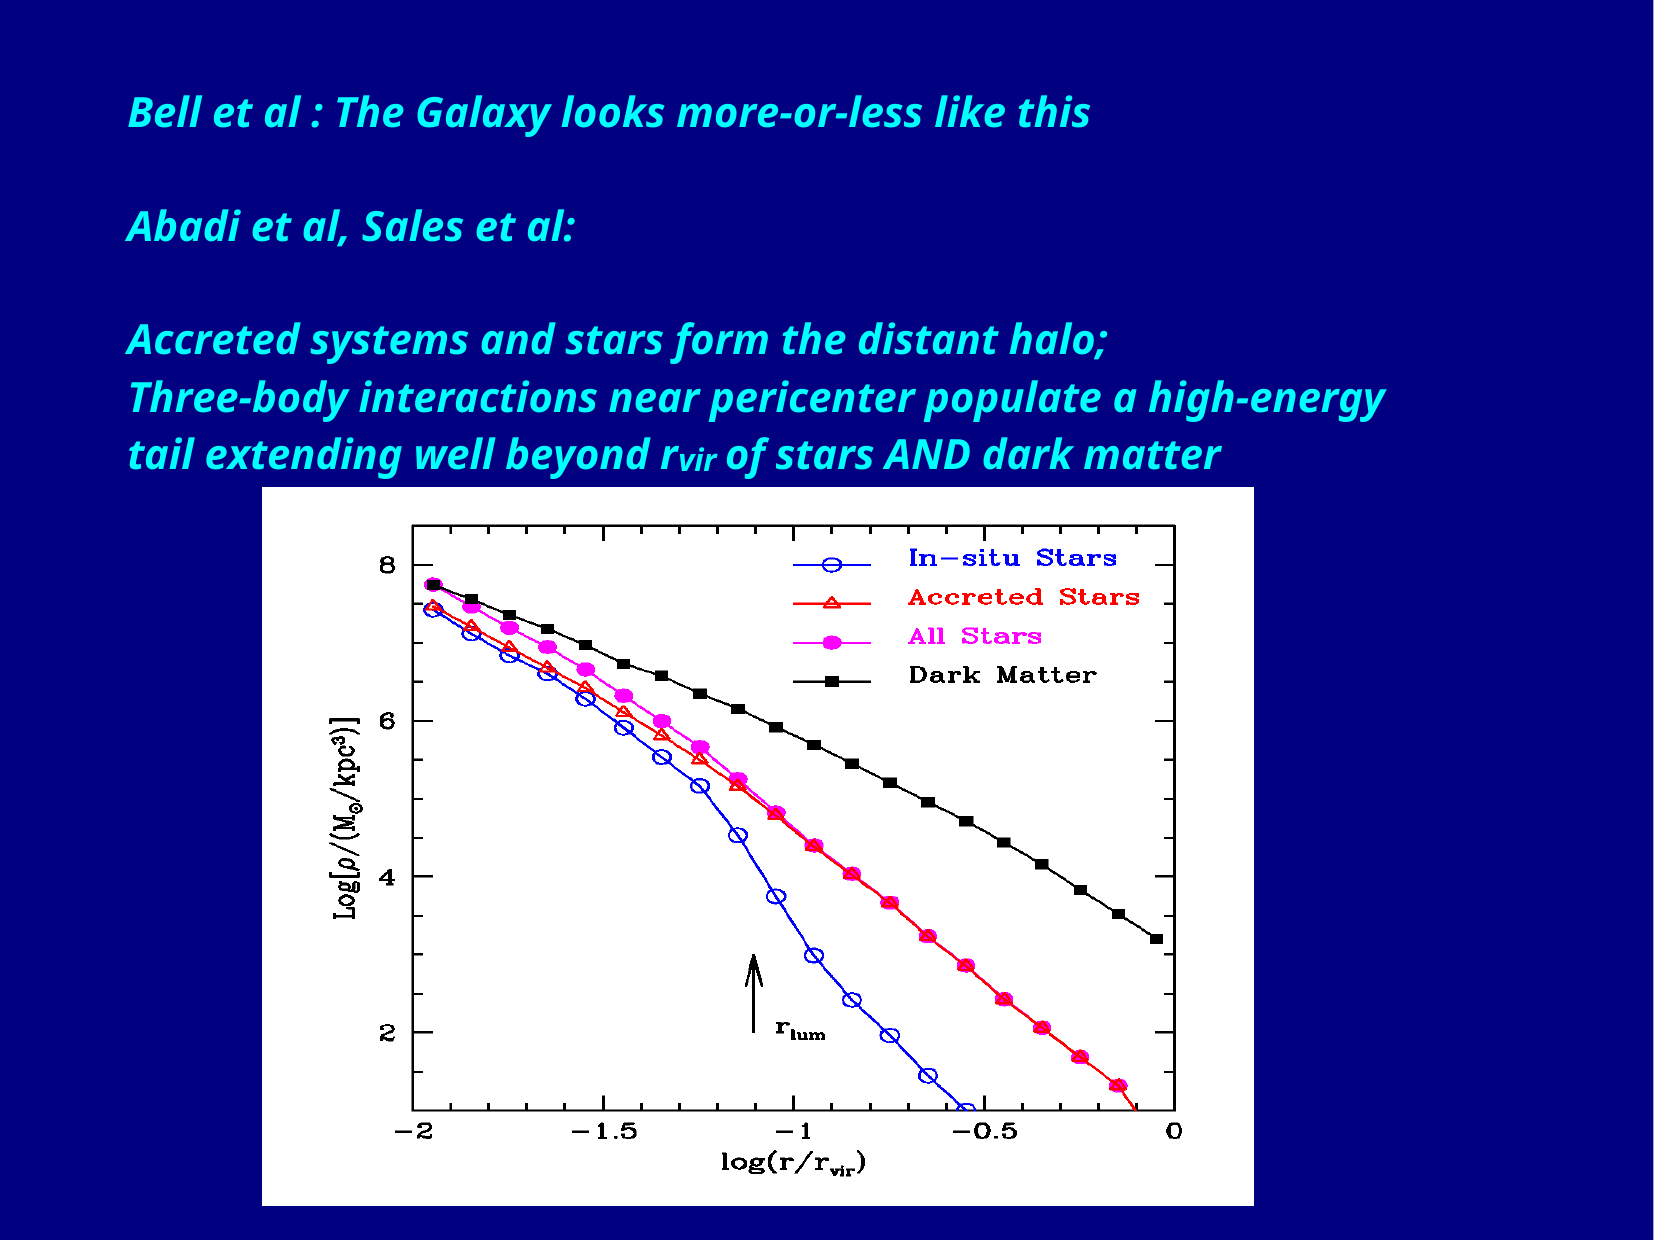

Bell et al : The Galaxy looks more-or-less like this
Abadi et al, Sales et al:
Accreted systems and stars form the distant halo;
Three-body interactions near pericenter populate a high-energy
tail extending well beyond rvir of stars AND dark matter